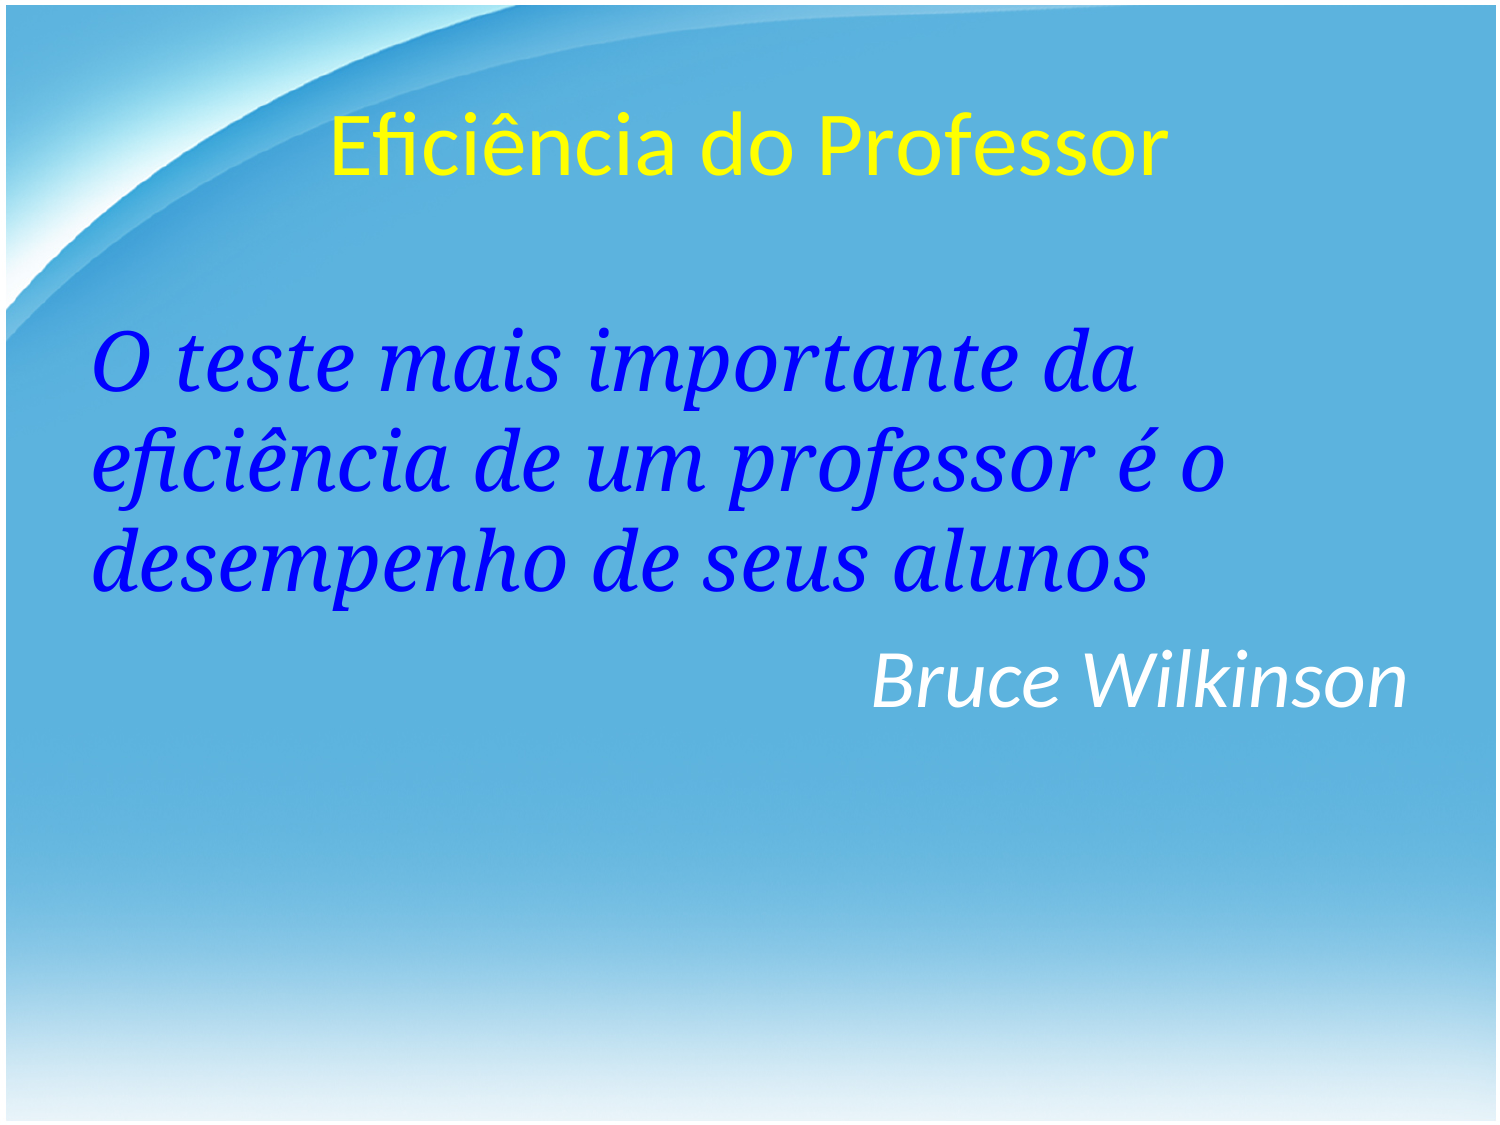

# Eficiência do Professor
O teste mais importante da eficiência de um professor é o desempenho de seus alunos
Bruce Wilkinson